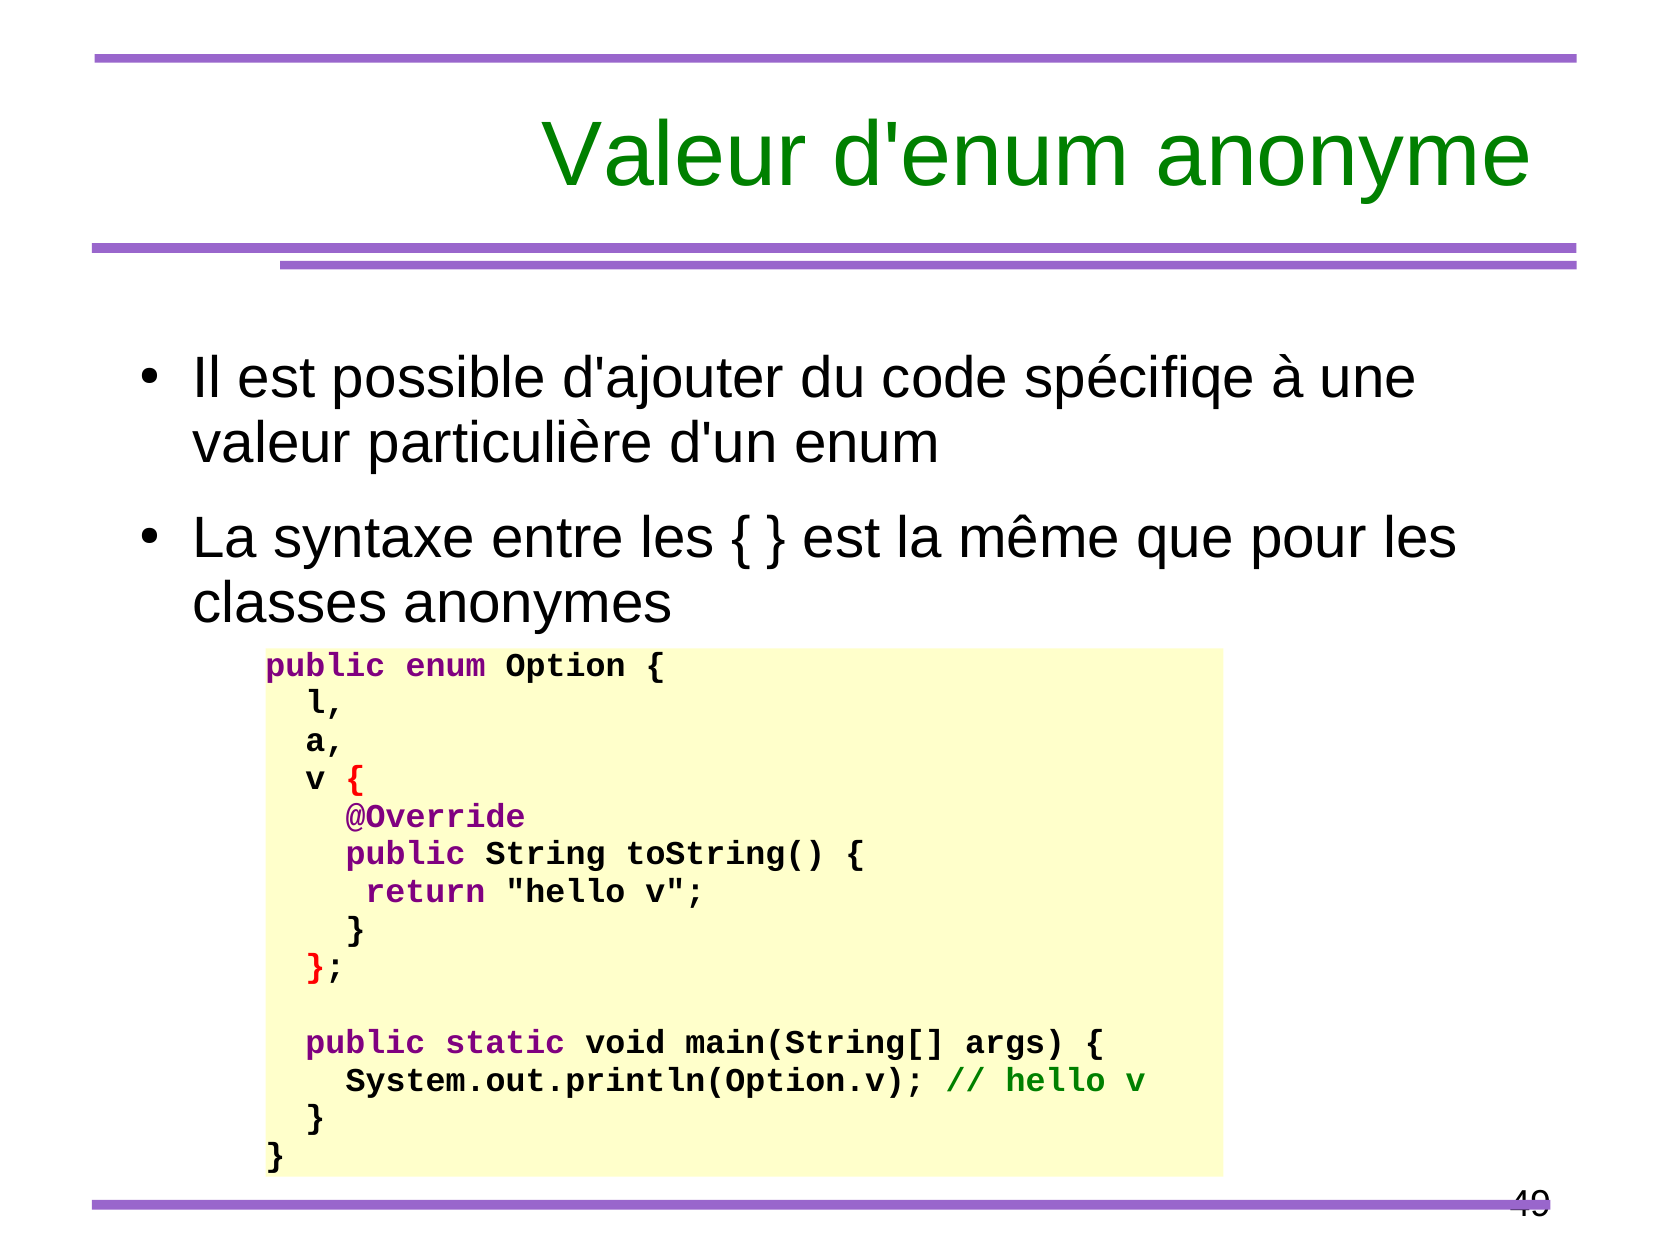

# Valeur d'enum anonyme
Il est possible d'ajouter du code spécifiqe à une valeur particulière d'un enum
La syntaxe entre les { } est la même que pour les classes anonymes
public enum Option {
 l,
 a,
 v {
 @Override
 public String toString() {
 return "hello v";
 }
 };
 public static void main(String[] args) {
 System.out.println(Option.v); // hello v
 }
}